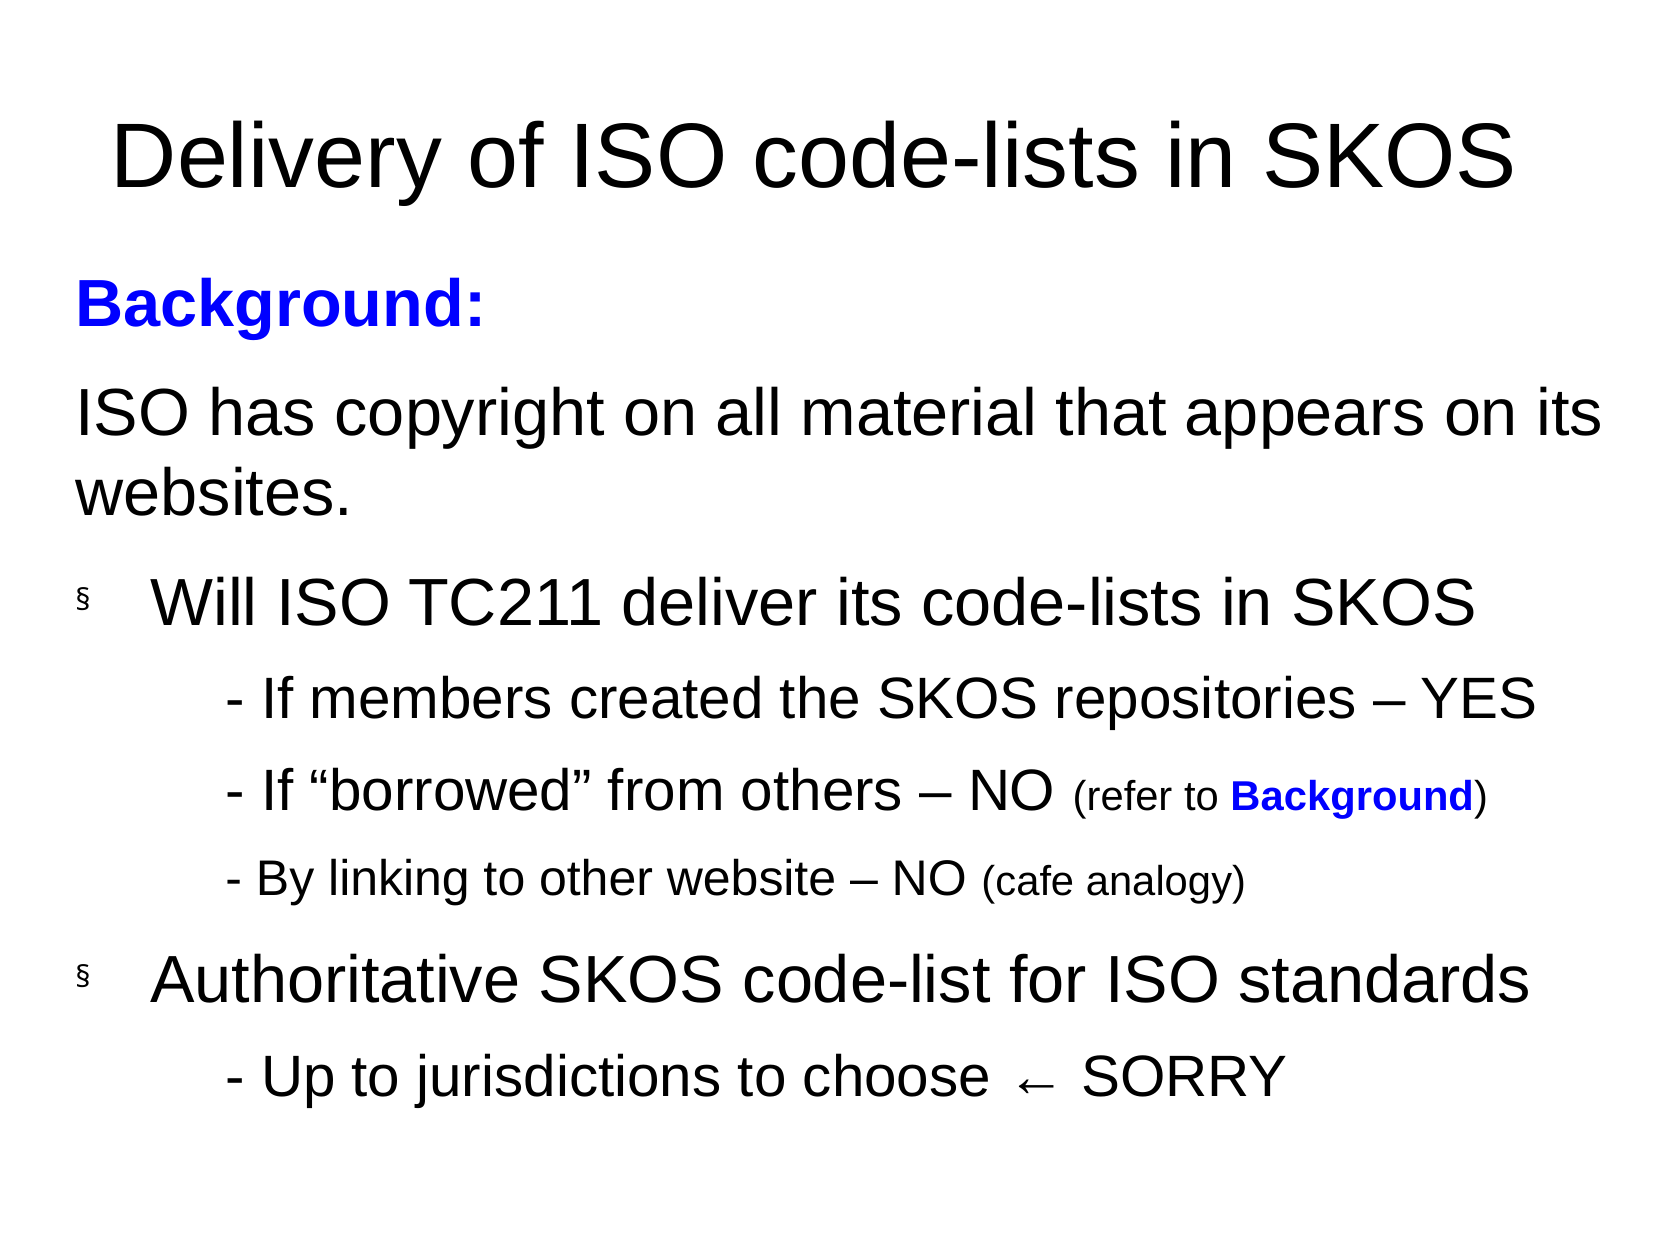

# Delivery of ISO code-lists in SKOS
Background:
ISO has copyright on all material that appears on its websites.
Will ISO TC211 deliver its code-lists in SKOS
- If members created the SKOS repositories – YES
- If “borrowed” from others – NO (refer to Background)
- By linking to other website – NO (cafe analogy)
Authoritative SKOS code-list for ISO standards
- Up to jurisdictions to choose ← SORRY